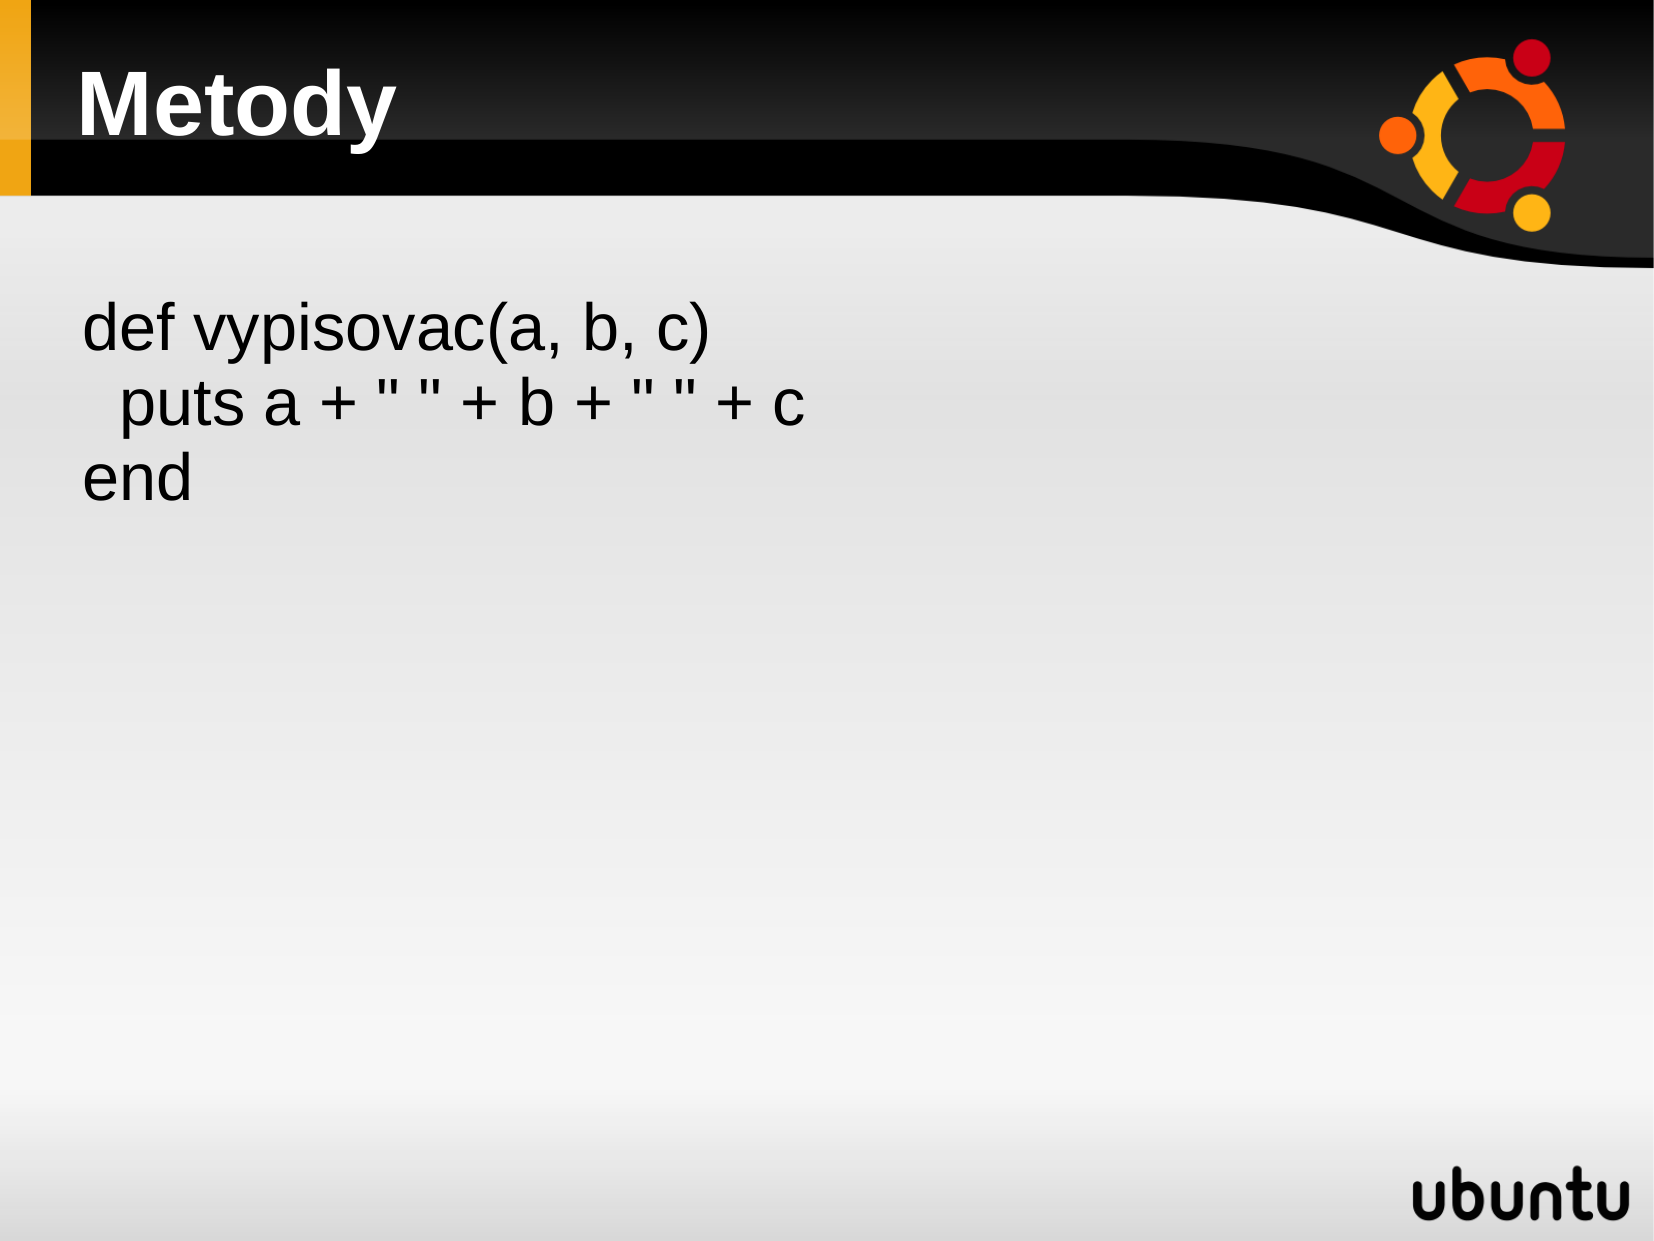

# Metody
def vypisovac(a, b, c)
 puts a + " " + b + " " + c
end